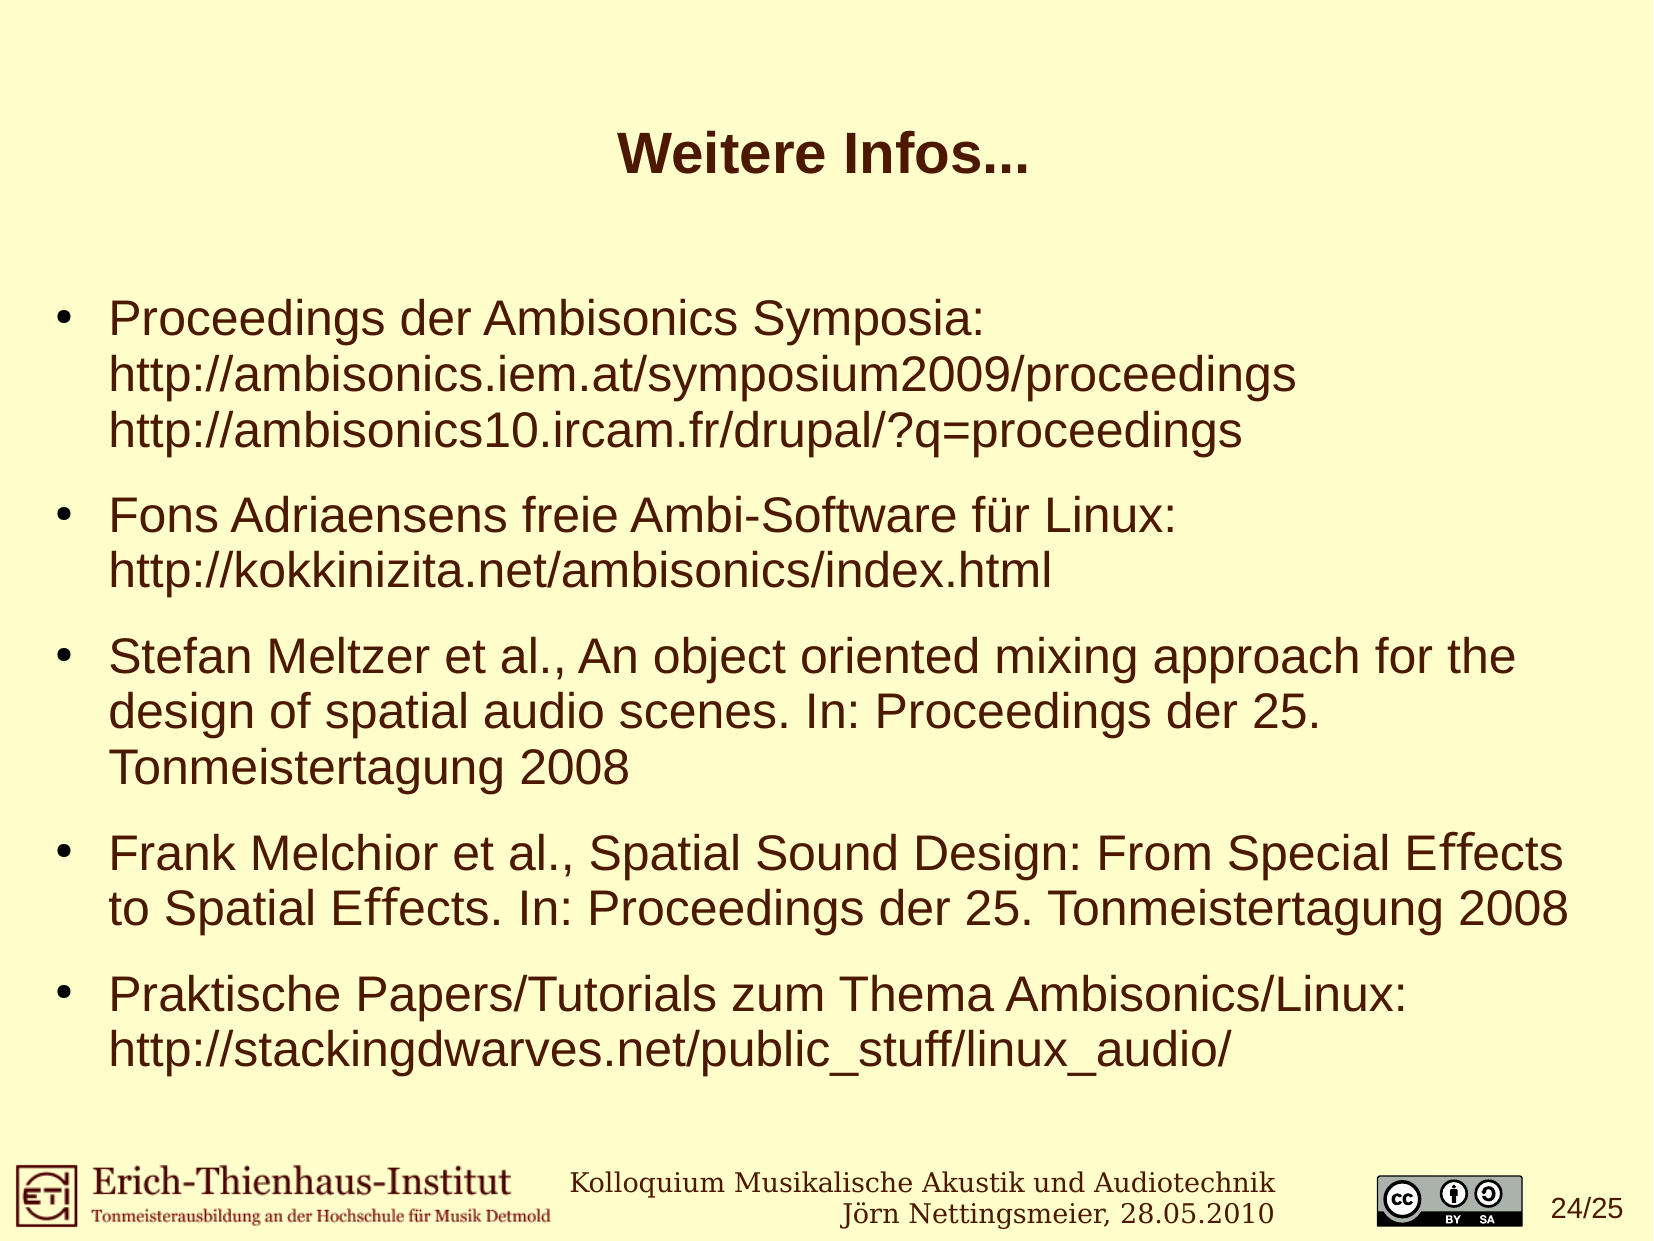

# Weitere Infos...
Proceedings der Ambisonics Symposia:http://ambisonics.iem.at/symposium2009/proceedingshttp://ambisonics10.ircam.fr/drupal/?q=proceedings
Fons Adriaensens freie Ambi-Software für Linux:http://kokkinizita.net/ambisonics/index.html
Stefan Meltzer et al., An object oriented mixing approach for the design of spatial audio scenes. In: Proceedings der 25. Tonmeistertagung 2008
Frank Melchior et al., Spatial Sound Design: From Special Eﬀects to Spatial Eﬀects. In: Proceedings der 25. Tonmeistertagung 2008
Praktische Papers/Tutorials zum Thema Ambisonics/Linux:http://stackingdwarves.net/public_stuff/linux_audio/